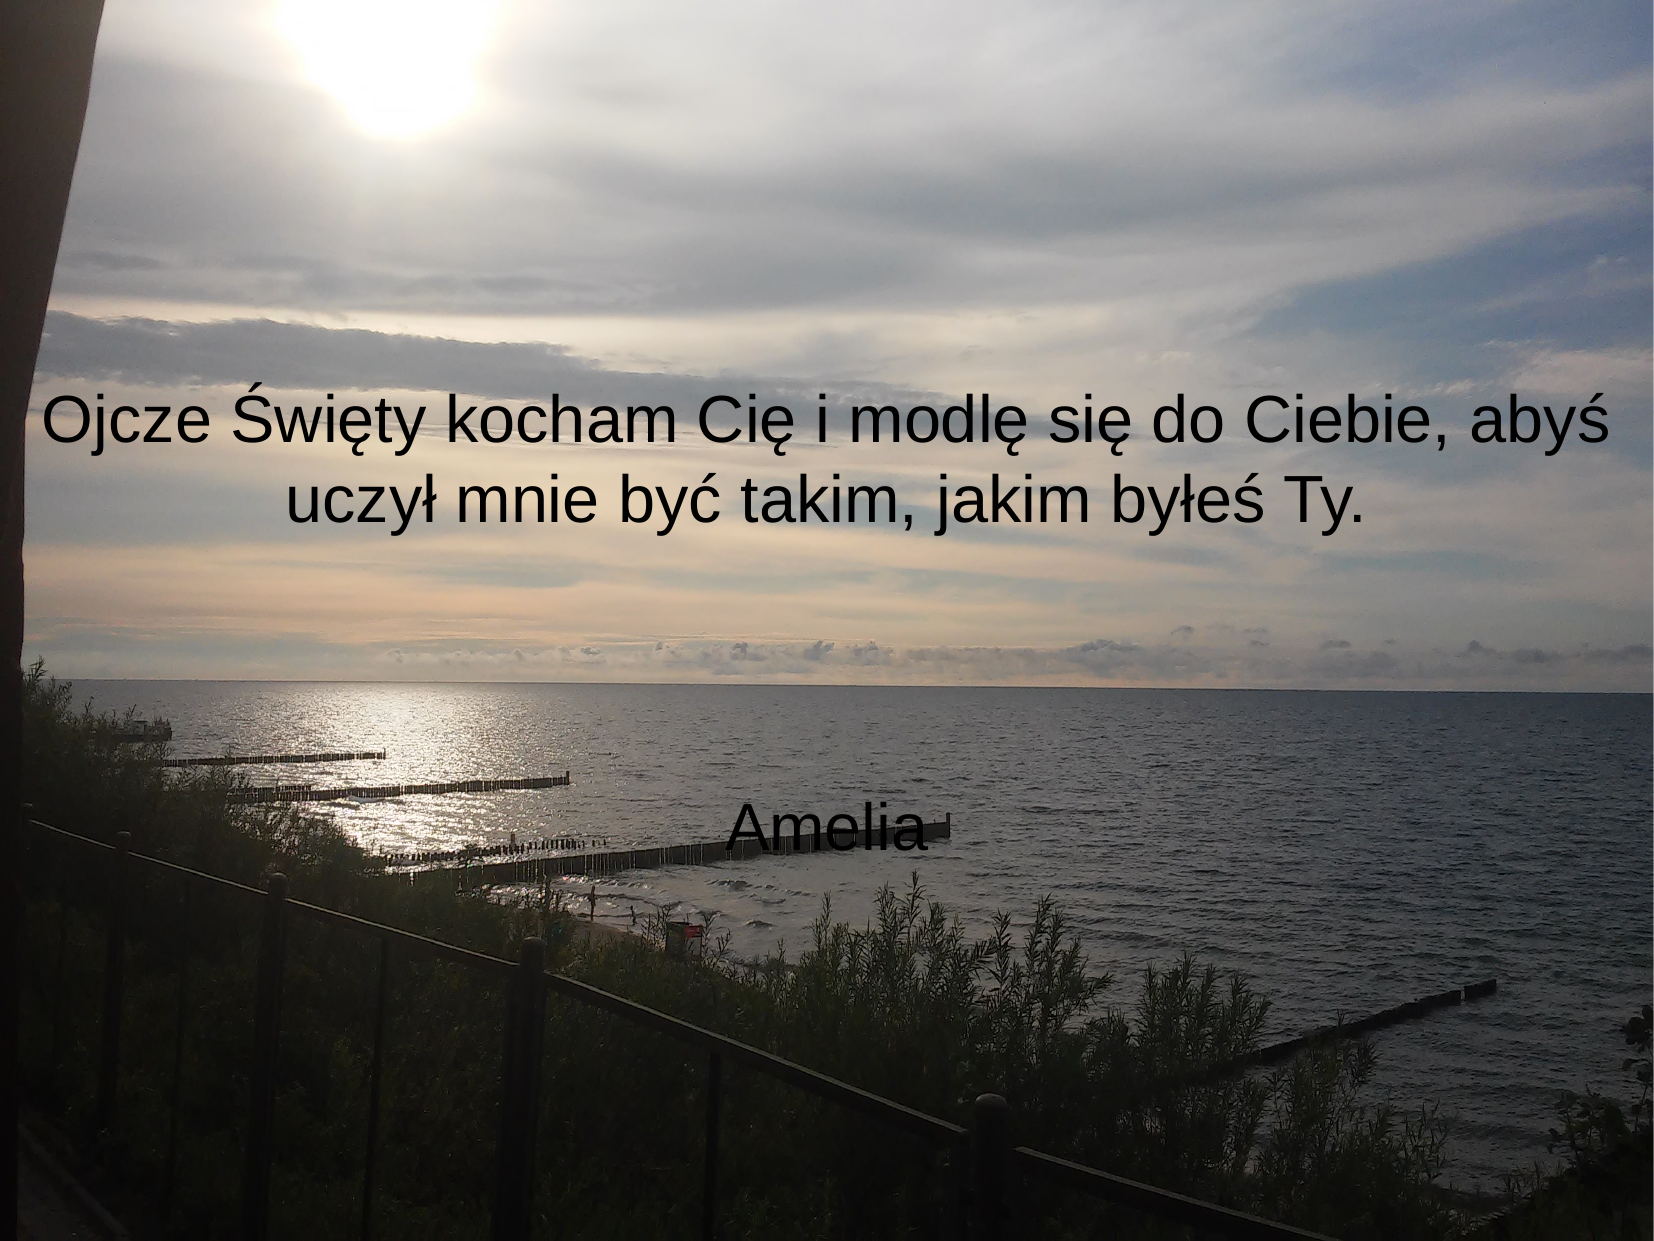

Ojcze Święty kocham Cię i modlę się do Ciebie, abyś uczył mnie być takim, jakim byłeś Ty.
Amelia
# Kocham Cię Ojcze Święty